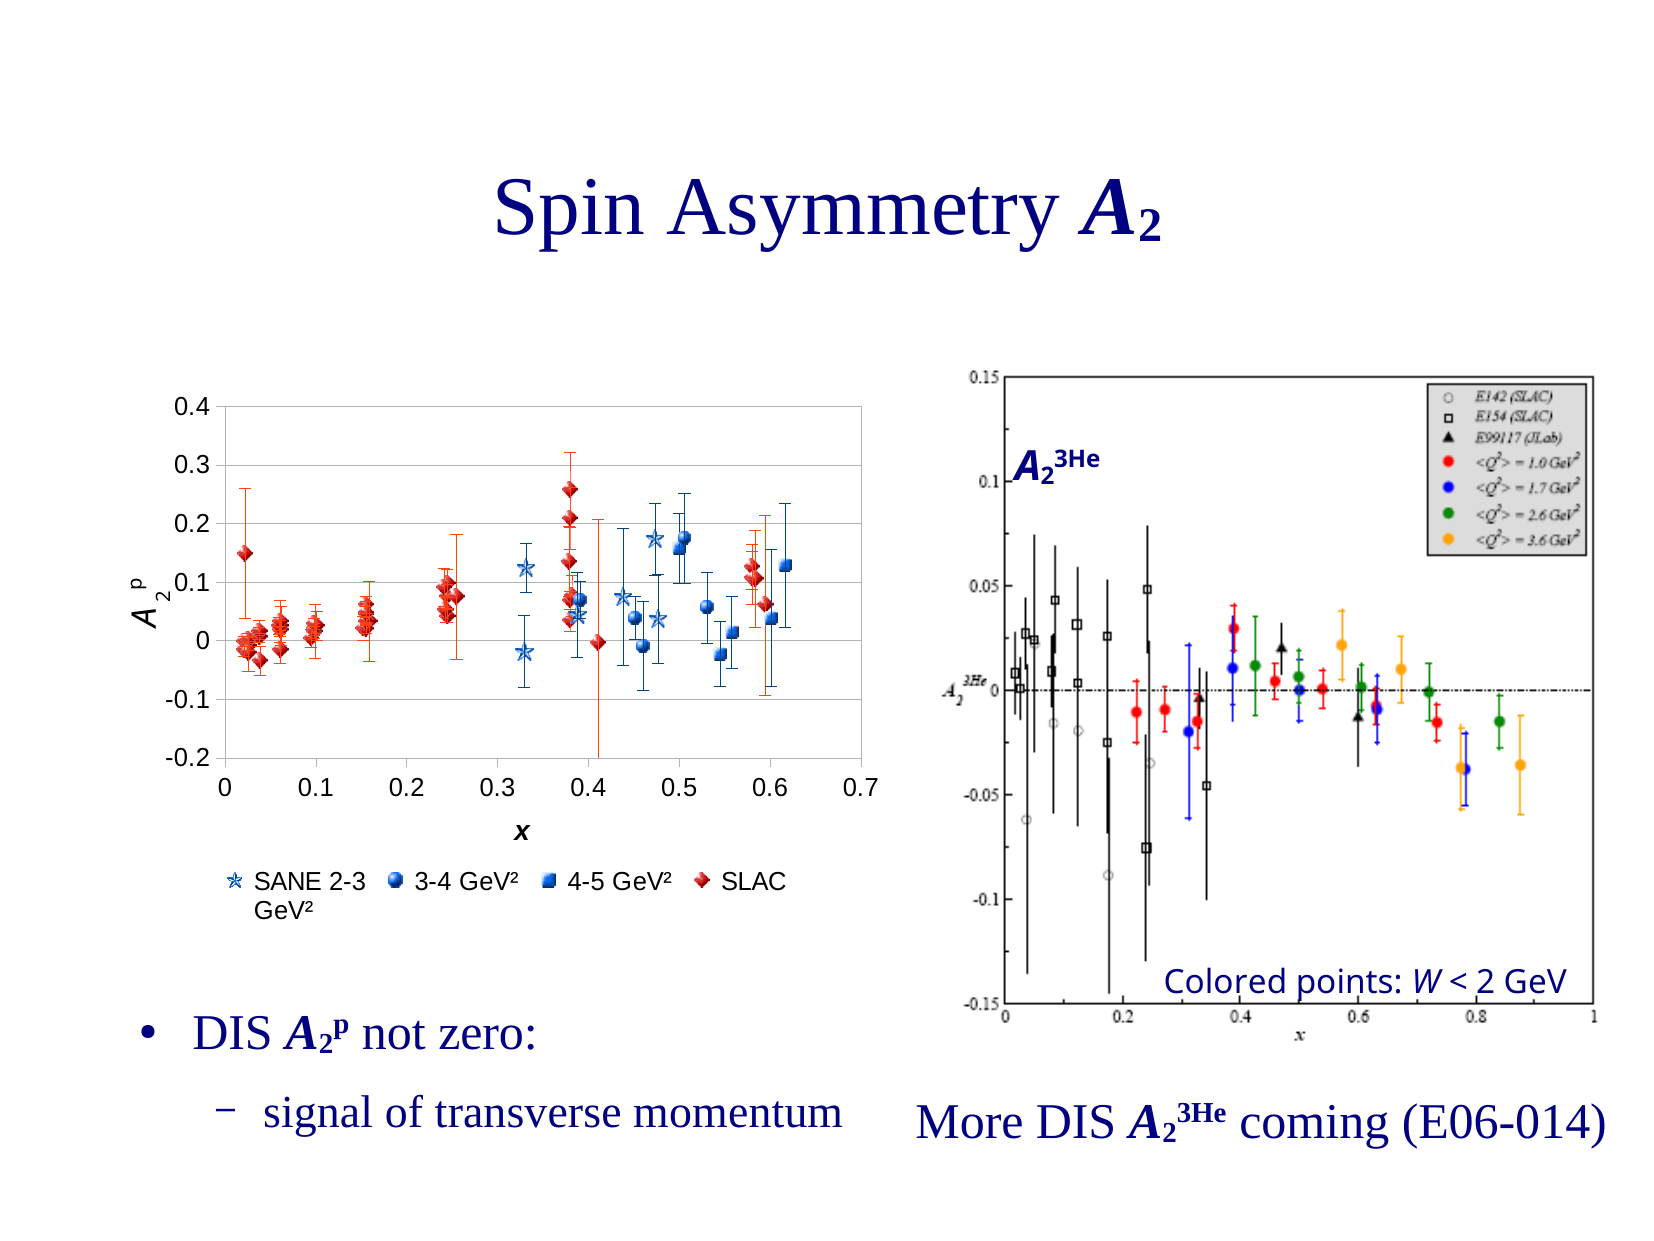

# Spin Asymmetry A2
A23He
Colored points: W < 2 GeV
More DIS A23He coming (E06-014)
DIS A2p not zero:
signal of transverse momentum